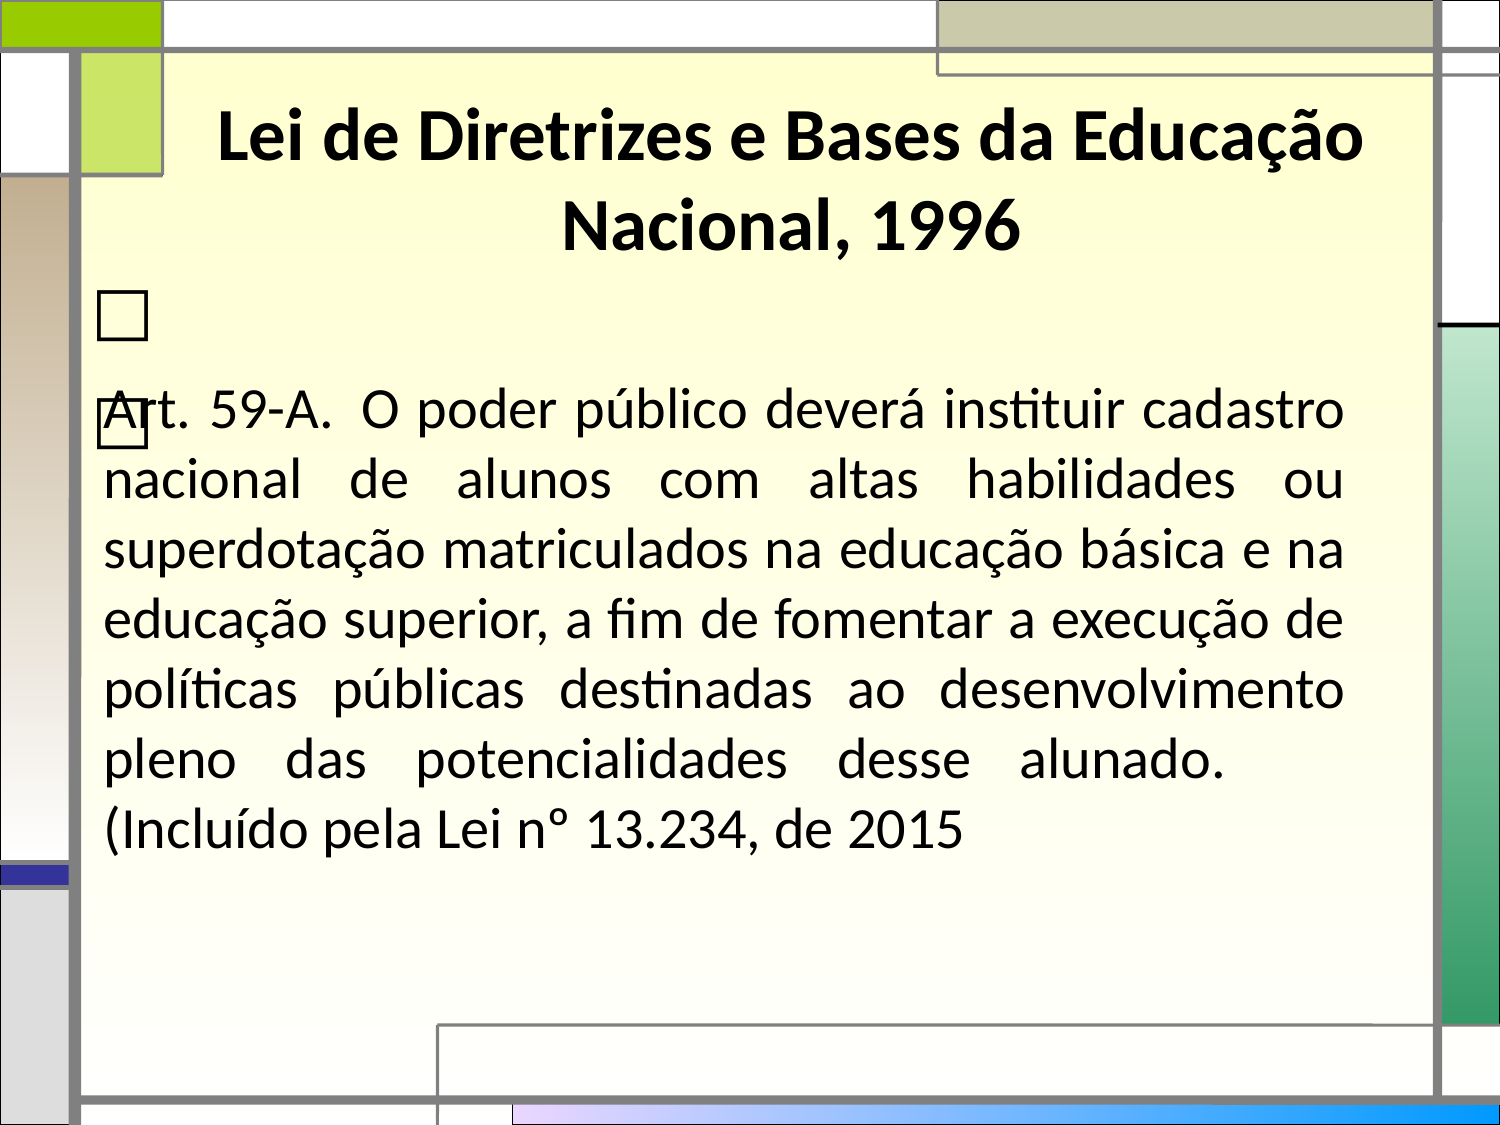

Lei de Diretrizes e Bases da Educação Nacional, 1996
#
Art. 59-A.  O poder público deverá instituir cadastro nacional de alunos com altas habilidades ou superdotação matriculados na educação básica e na educação superior, a fim de fomentar a execução de políticas públicas destinadas ao desenvolvimento pleno das potencialidades desse alunado.         (Incluído pela Lei nº 13.234, de 2015